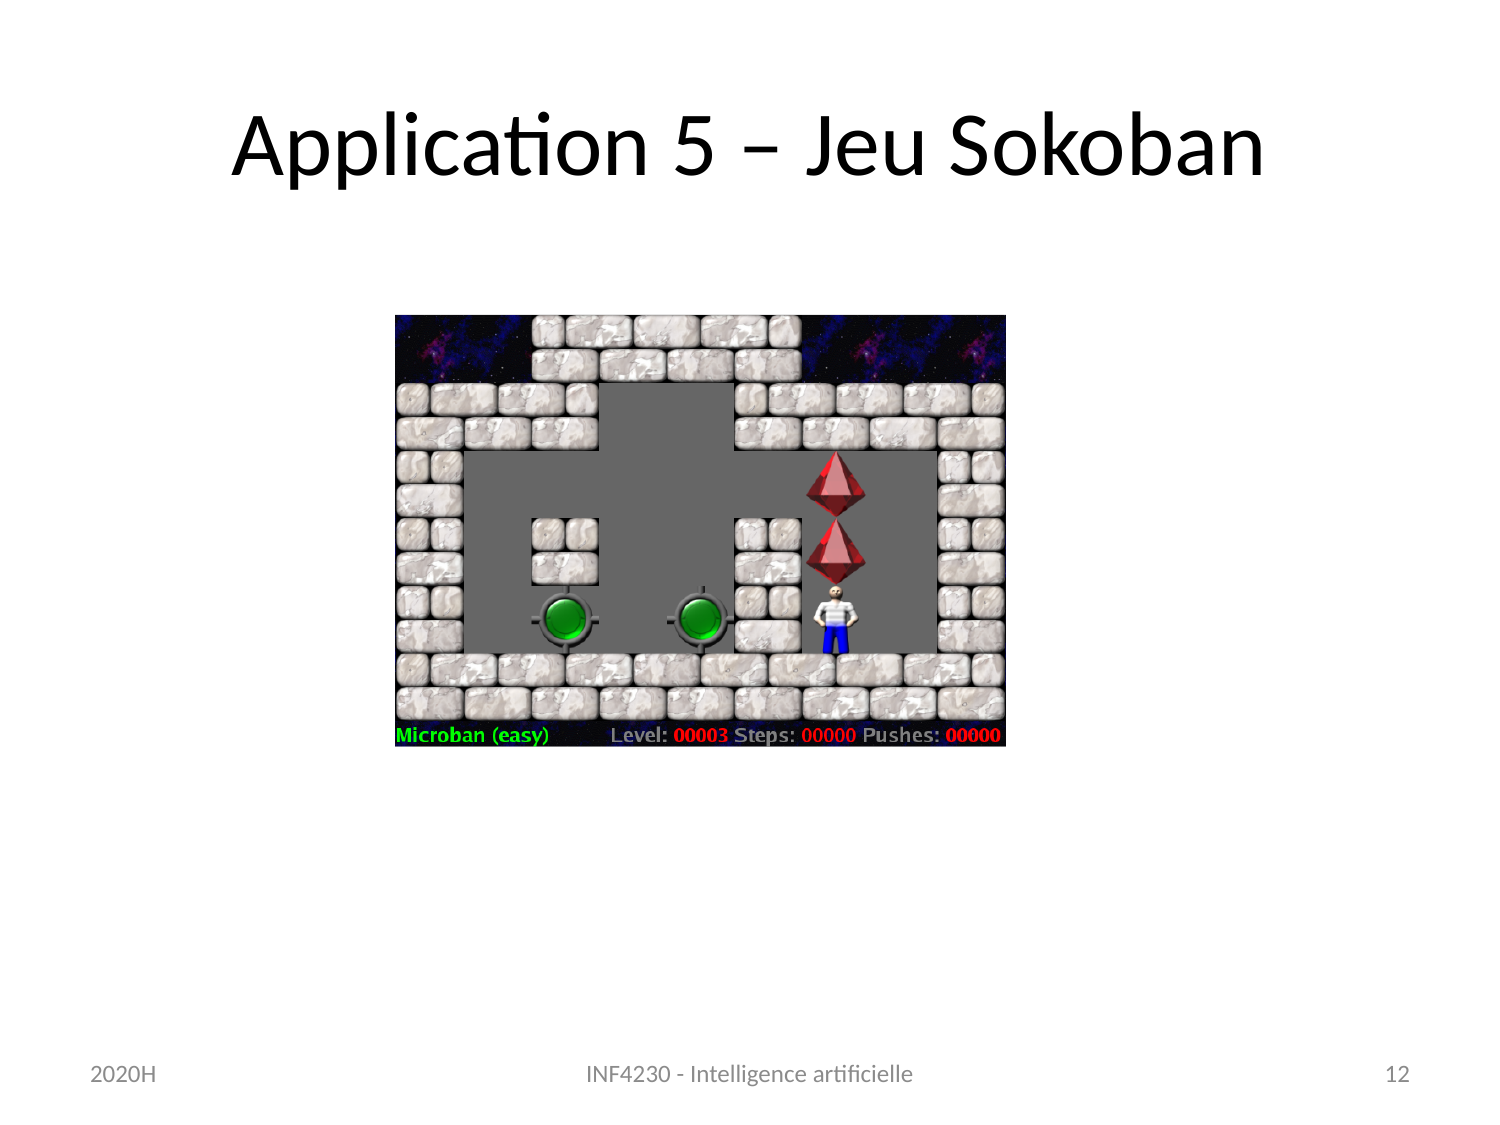

# Application 5 – Jeu Sokoban
2020H
INF4230 - Intelligence artificielle